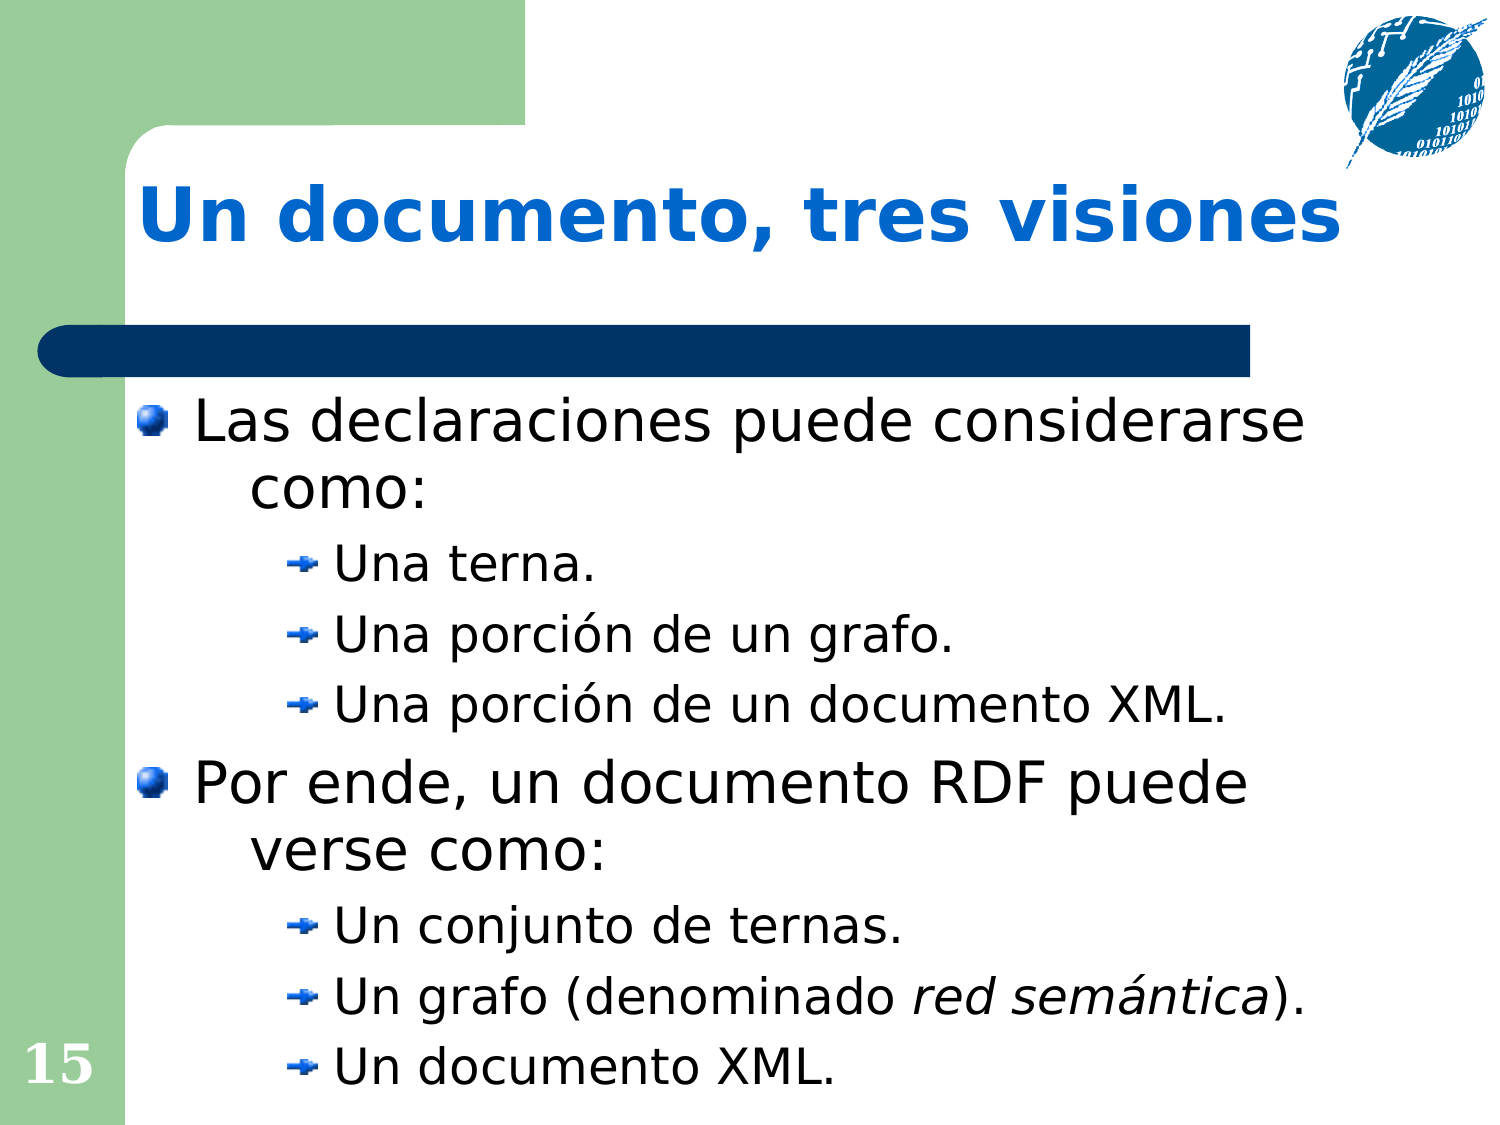

# Un documento, tres visiones
Las declaraciones puede considerarse como:
Una terna.
Una porción de un grafo.
Una porción de un documento XML.
Por ende, un documento RDF puede verse como:
Un conjunto de ternas.
Un grafo (denominado red semántica).
Un documento XML.
15